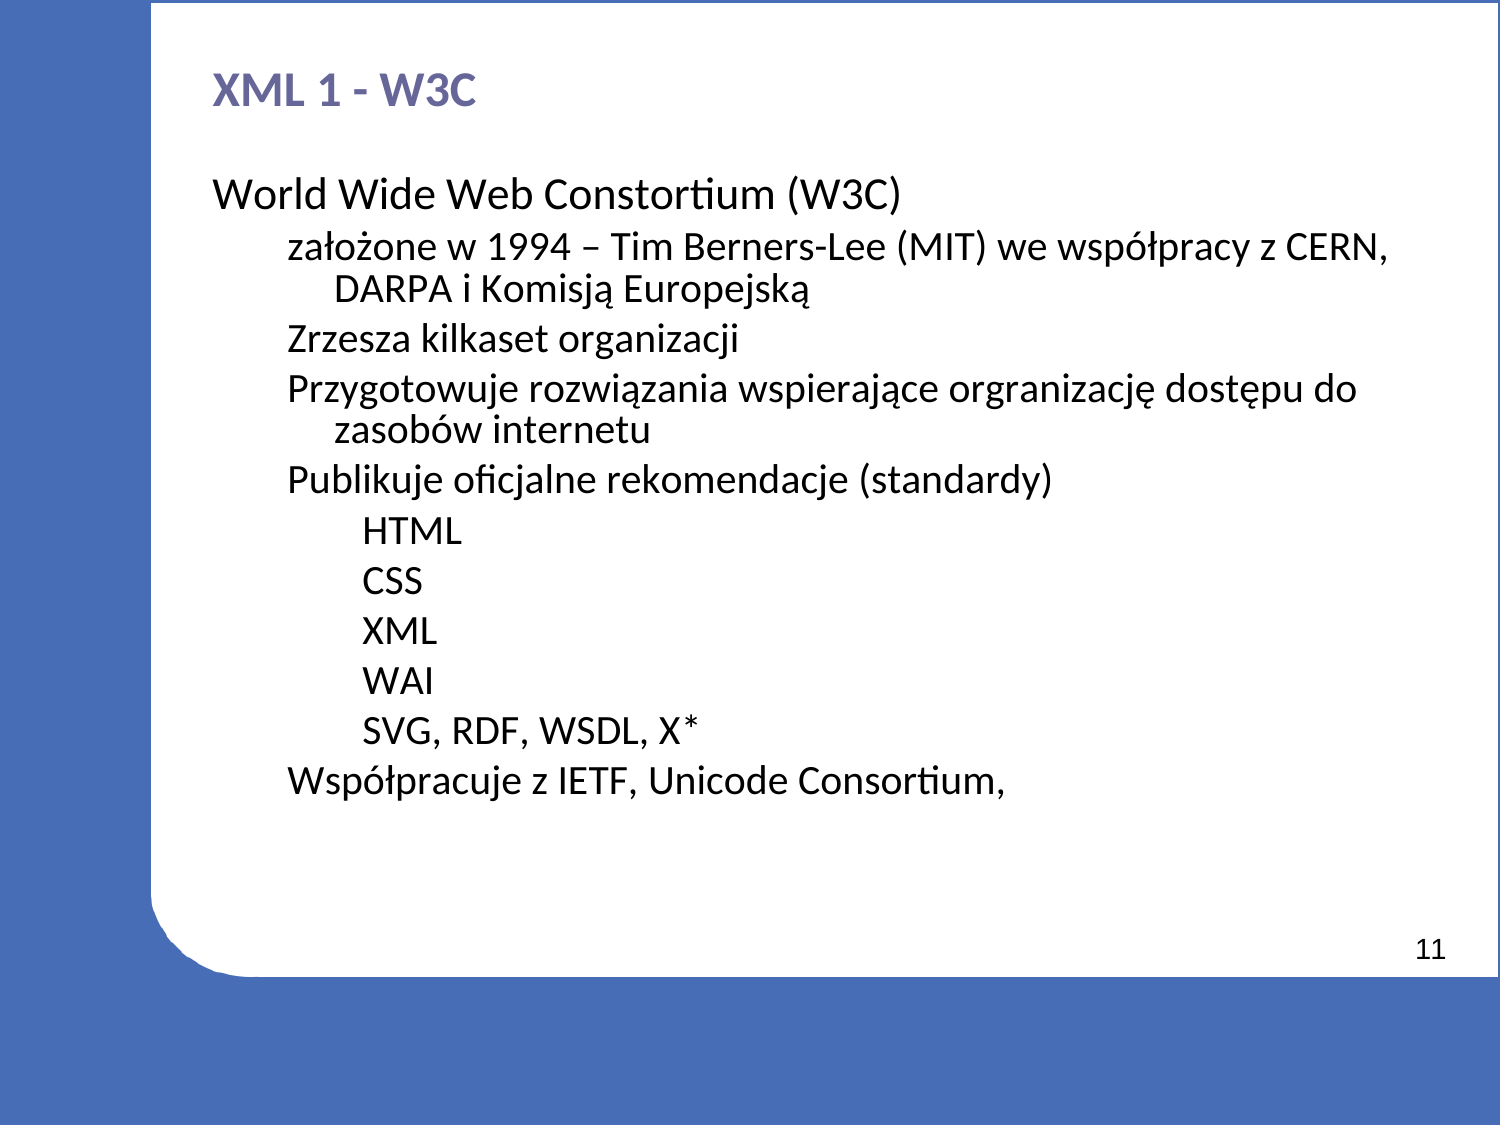

# XML 1 - W3C
World Wide Web Constortium (W3C)
założone w 1994 – Tim Berners-Lee (MIT) we współpracy z CERN, DARPA i Komisją Europejską
Zrzesza kilkaset organizacji
Przygotowuje rozwiązania wspierające orgranizację dostępu do zasobów internetu
Publikuje oficjalne rekomendacje (standardy)
HTML
CSS
XML
WAI
SVG, RDF, WSDL, X*
Współpracuje z IETF, Unicode Consortium,
11